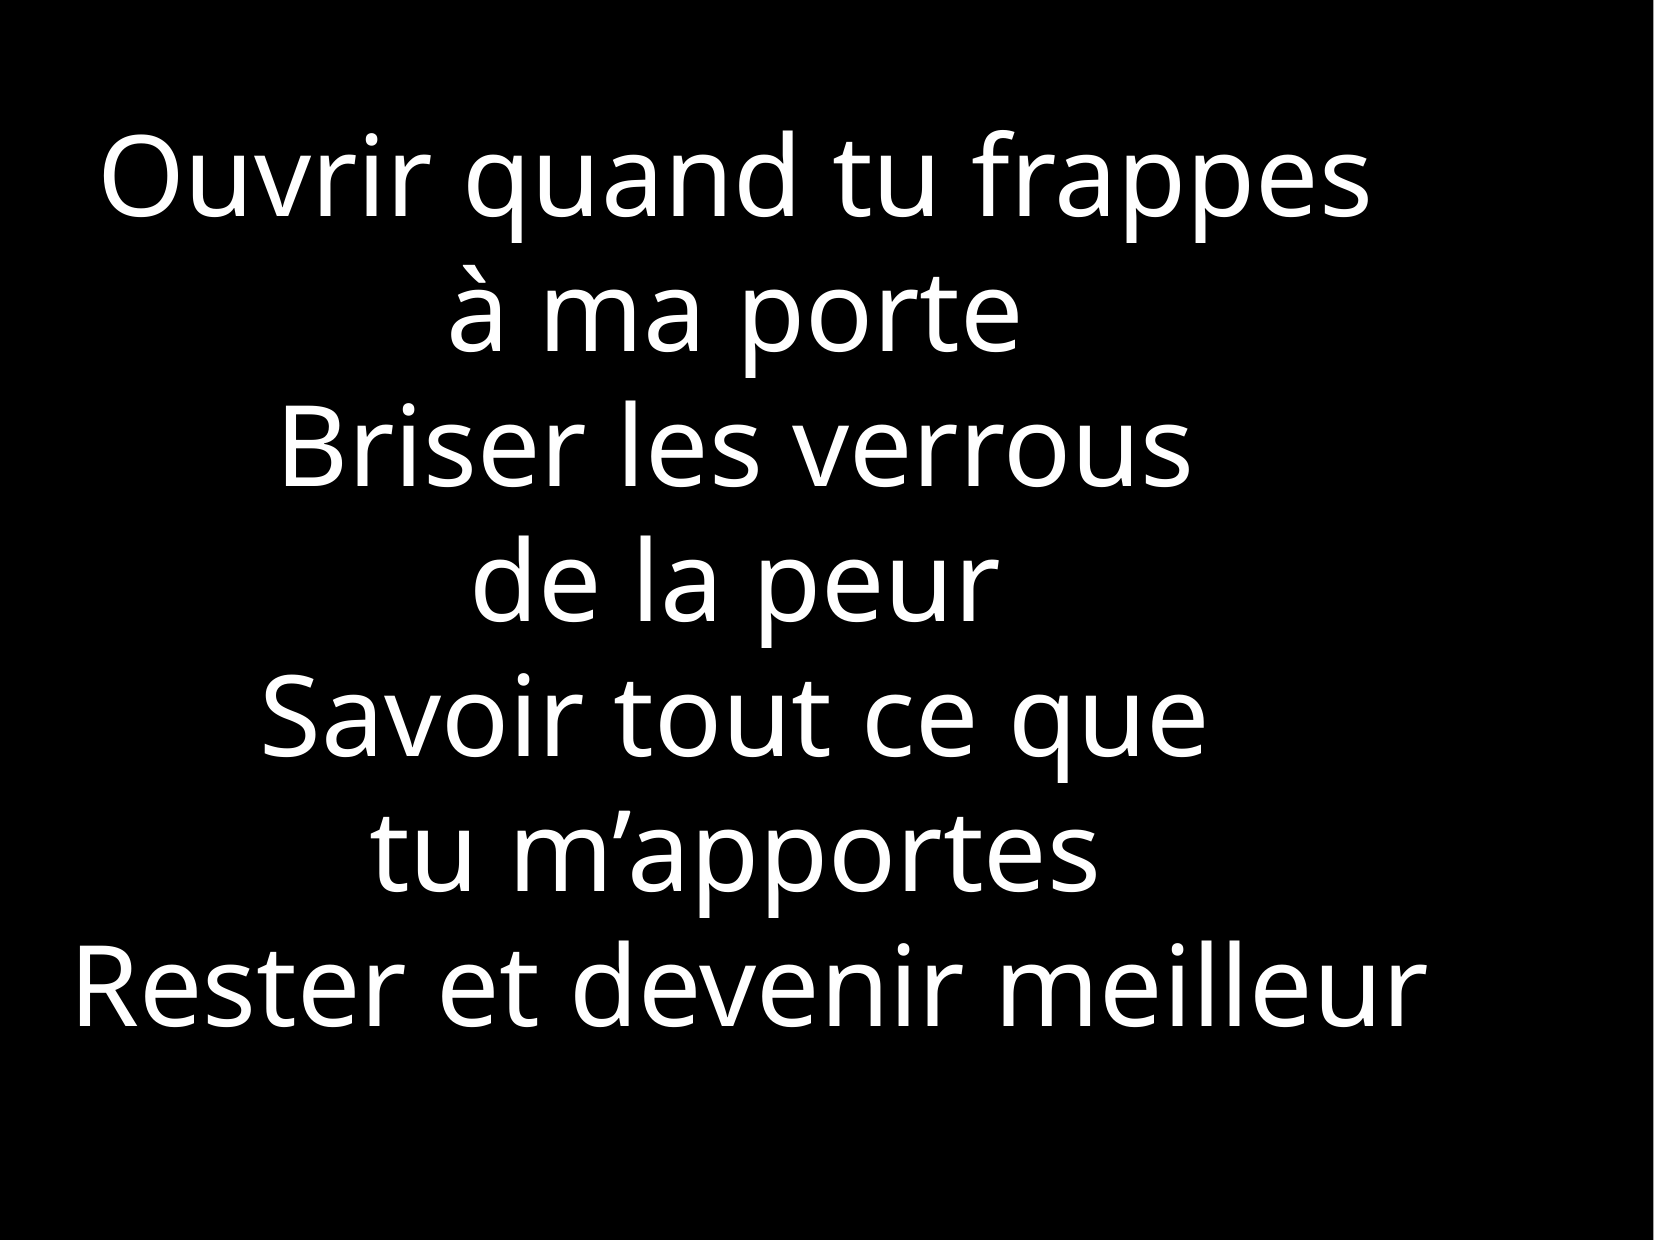

Ouvrir quand tu frappes
à ma porte
Briser les verrous
de la peur
Savoir tout ce que
tu m’apportes
Rester et devenir meilleur